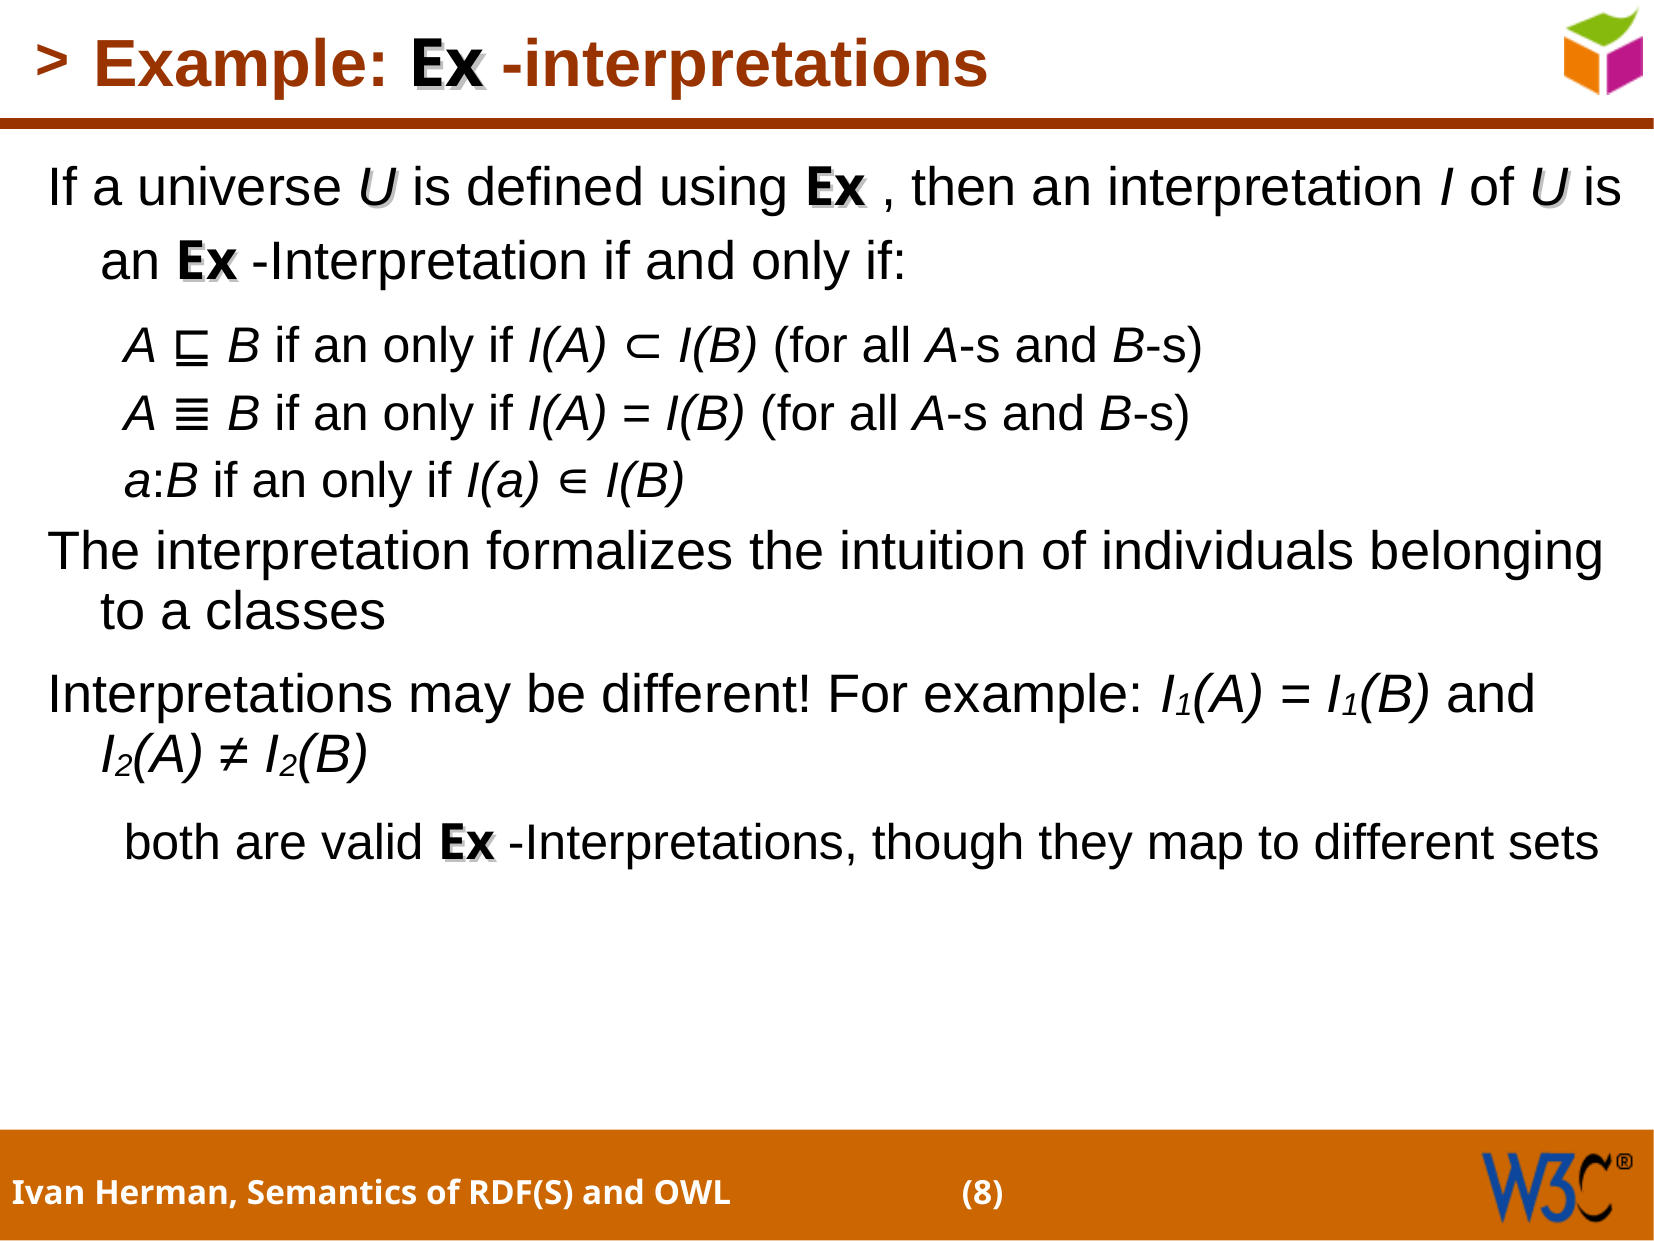

# Example: Ex -interpretations
If a universe U is defined using Ex , then an interpretation I of U is an Ex -Interpretation if and only if:
A ⊑ B if an only if I(A) ⊂ I(B) (for all A-s and B-s)
A ≣ B if an only if I(A) = I(B) (for all A-s and B-s)
a:B if an only if I(a) ∊ I(B)
The interpretation formalizes the intuition of individuals belonging to a classes
Interpretations may be different! For example: I1(A) = I1(B) and I2(A) ≠ I2(B)
both are valid Ex -Interpretations, though they map to different sets